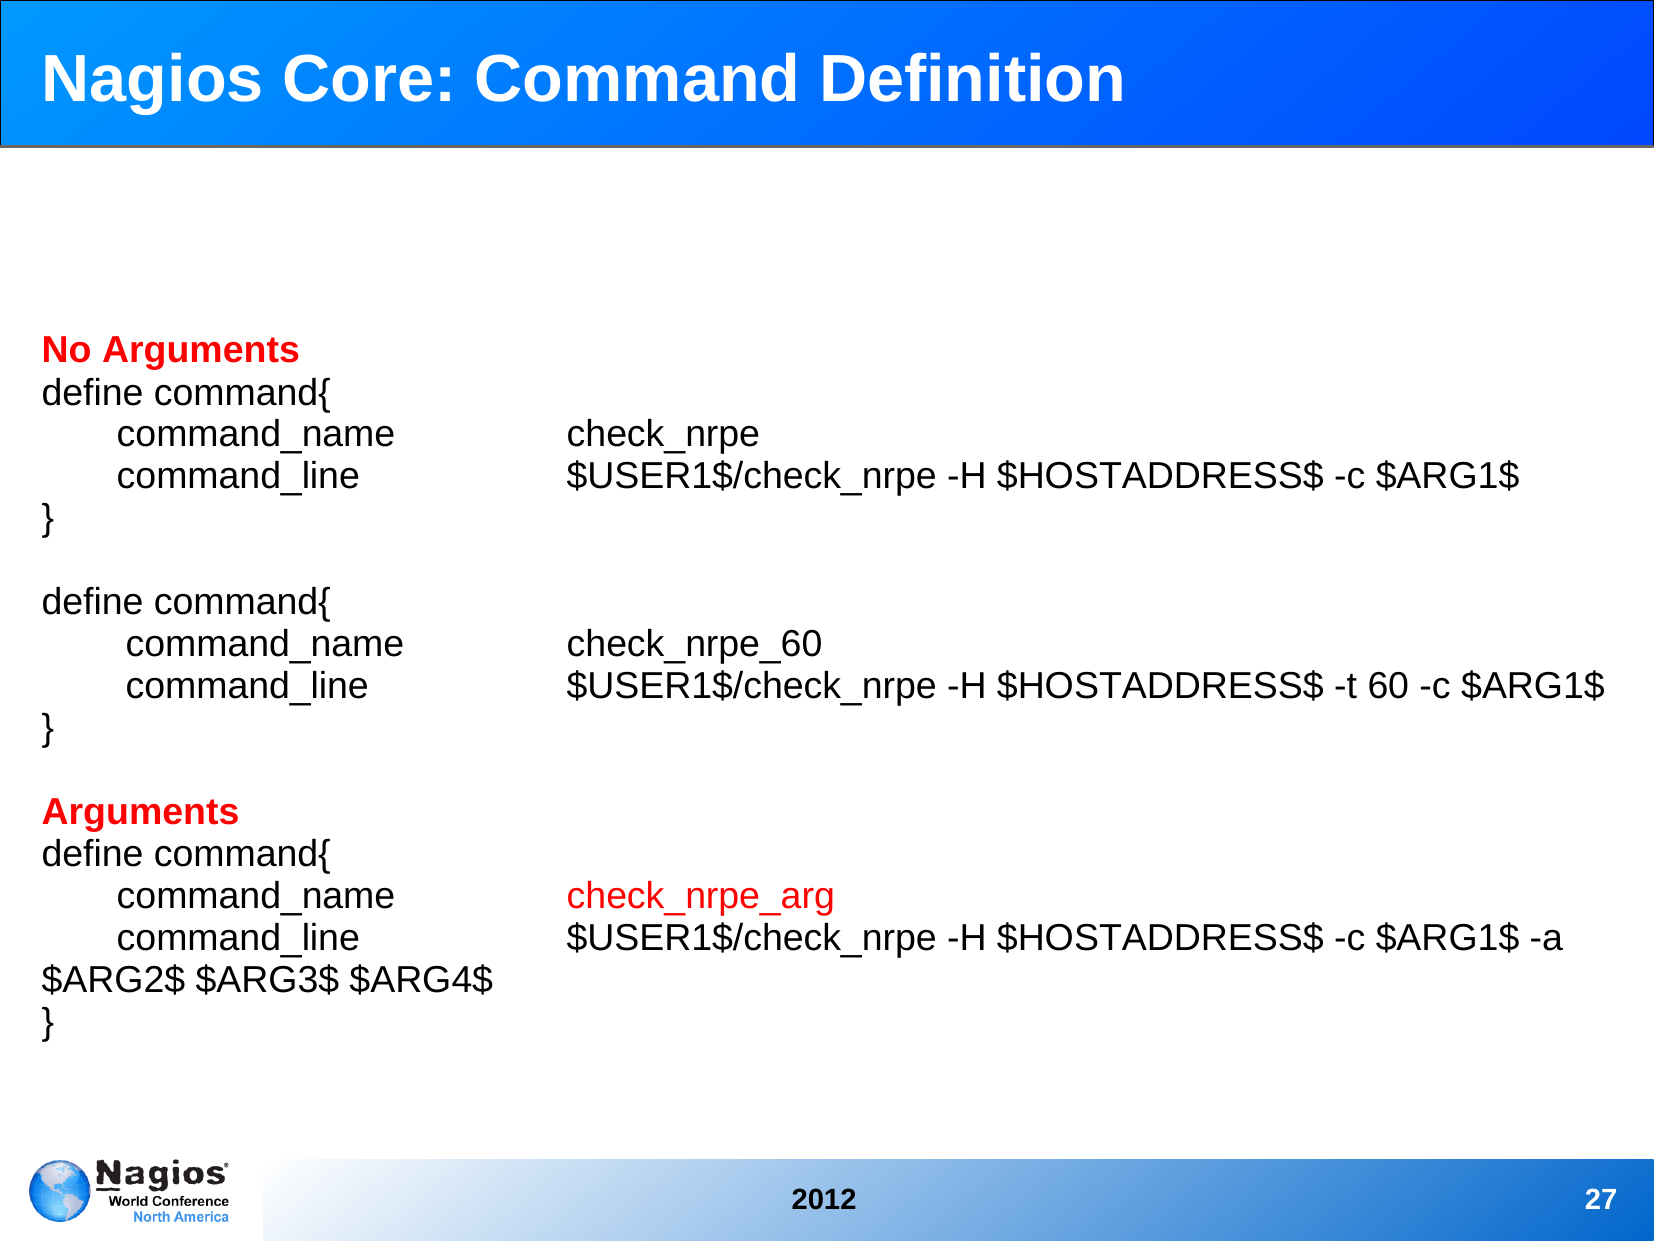

# Nagios Core: Command Definition
No Arguments
define command{
	command_name 		check_nrpe
	command_line 			$USER1$/check_nrpe -H $HOSTADDRESS$ -c $ARG1$
}
define command{
 command_name 	check_nrpe_60
 command_line 	$USER1$/check_nrpe -H $HOSTADDRESS$ -t 60 -c $ARG1$
}
Arguments
define command{
	command_name 		check_nrpe_arg
	command_line 			$USER1$/check_nrpe -H $HOSTADDRESS$ -c $ARG1$ -a $ARG2$ $ARG3$ $ARG4$
}
2011
27